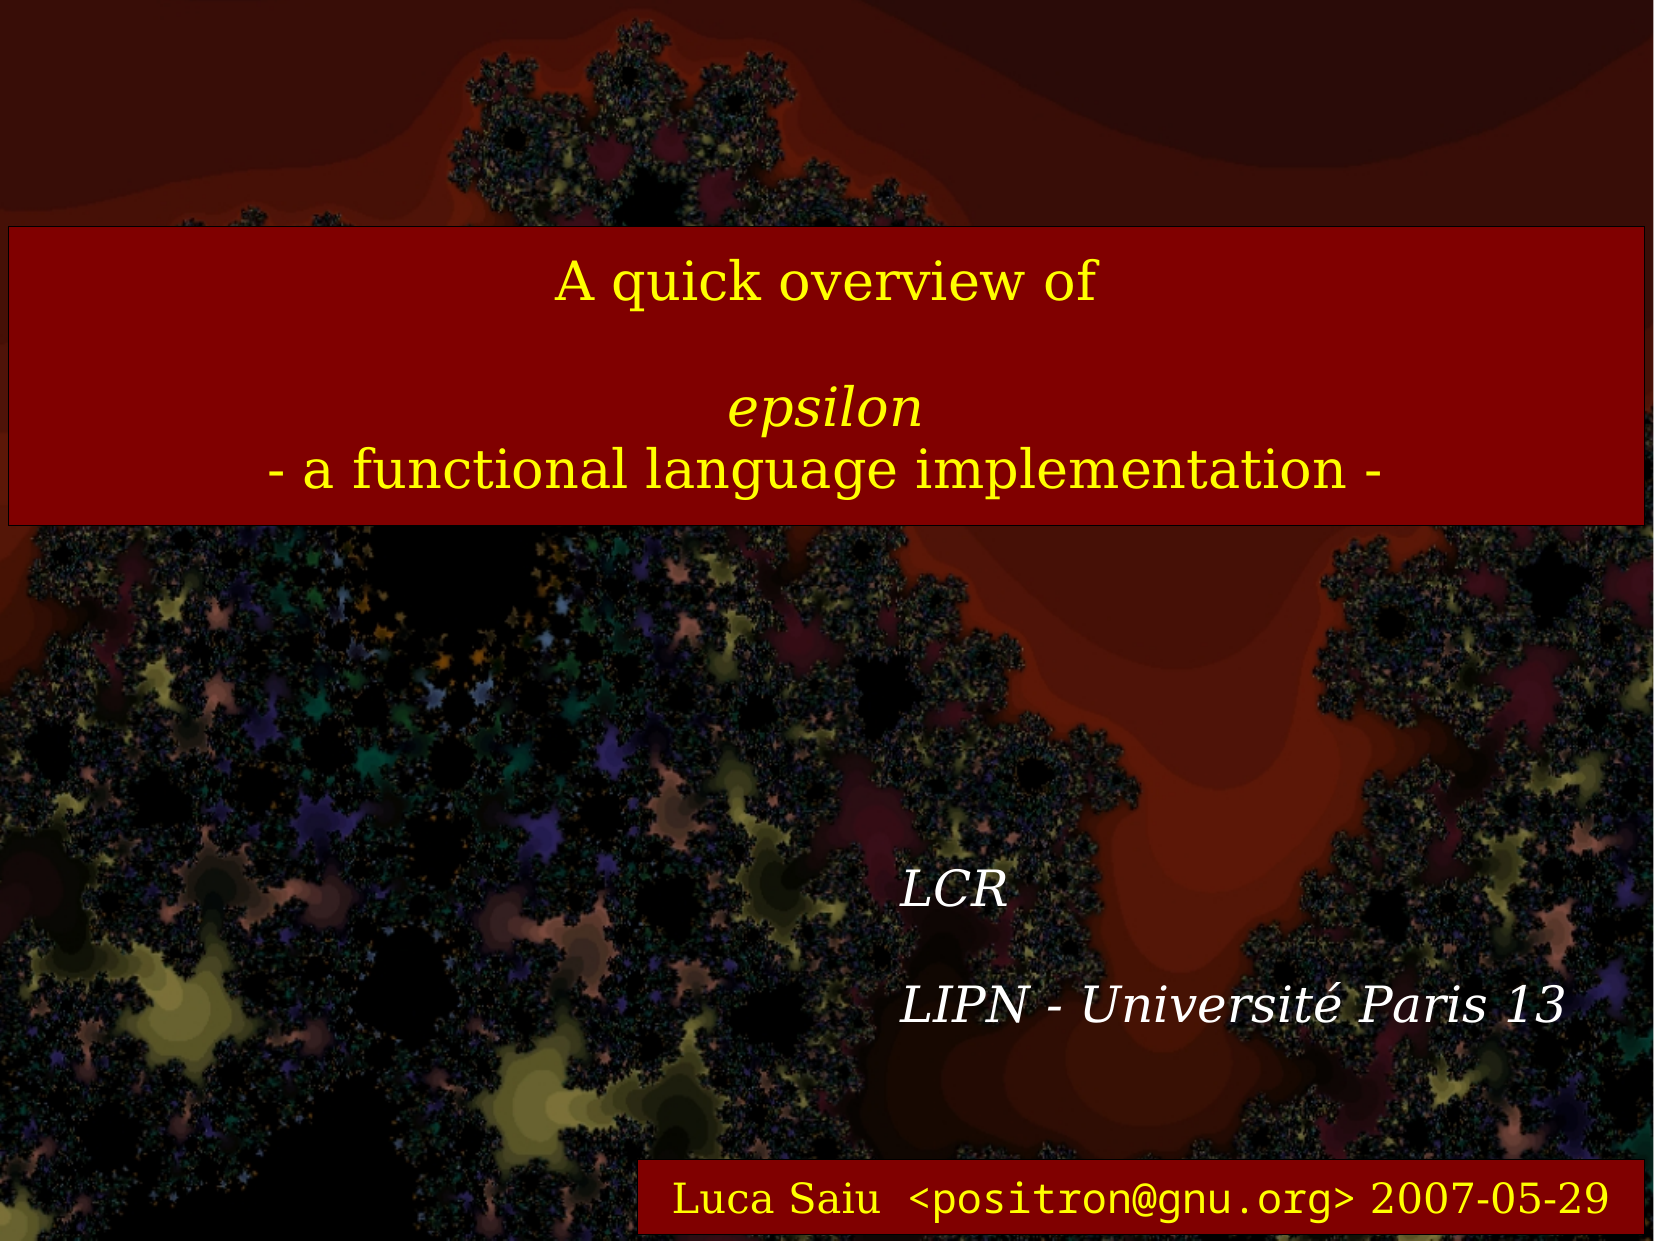

A quick overview of
epsilon
- a functional language implementation -
LCR
LIPN - Université Paris 13
Luca Saiu <positron@gnu.org> 2007-05-29